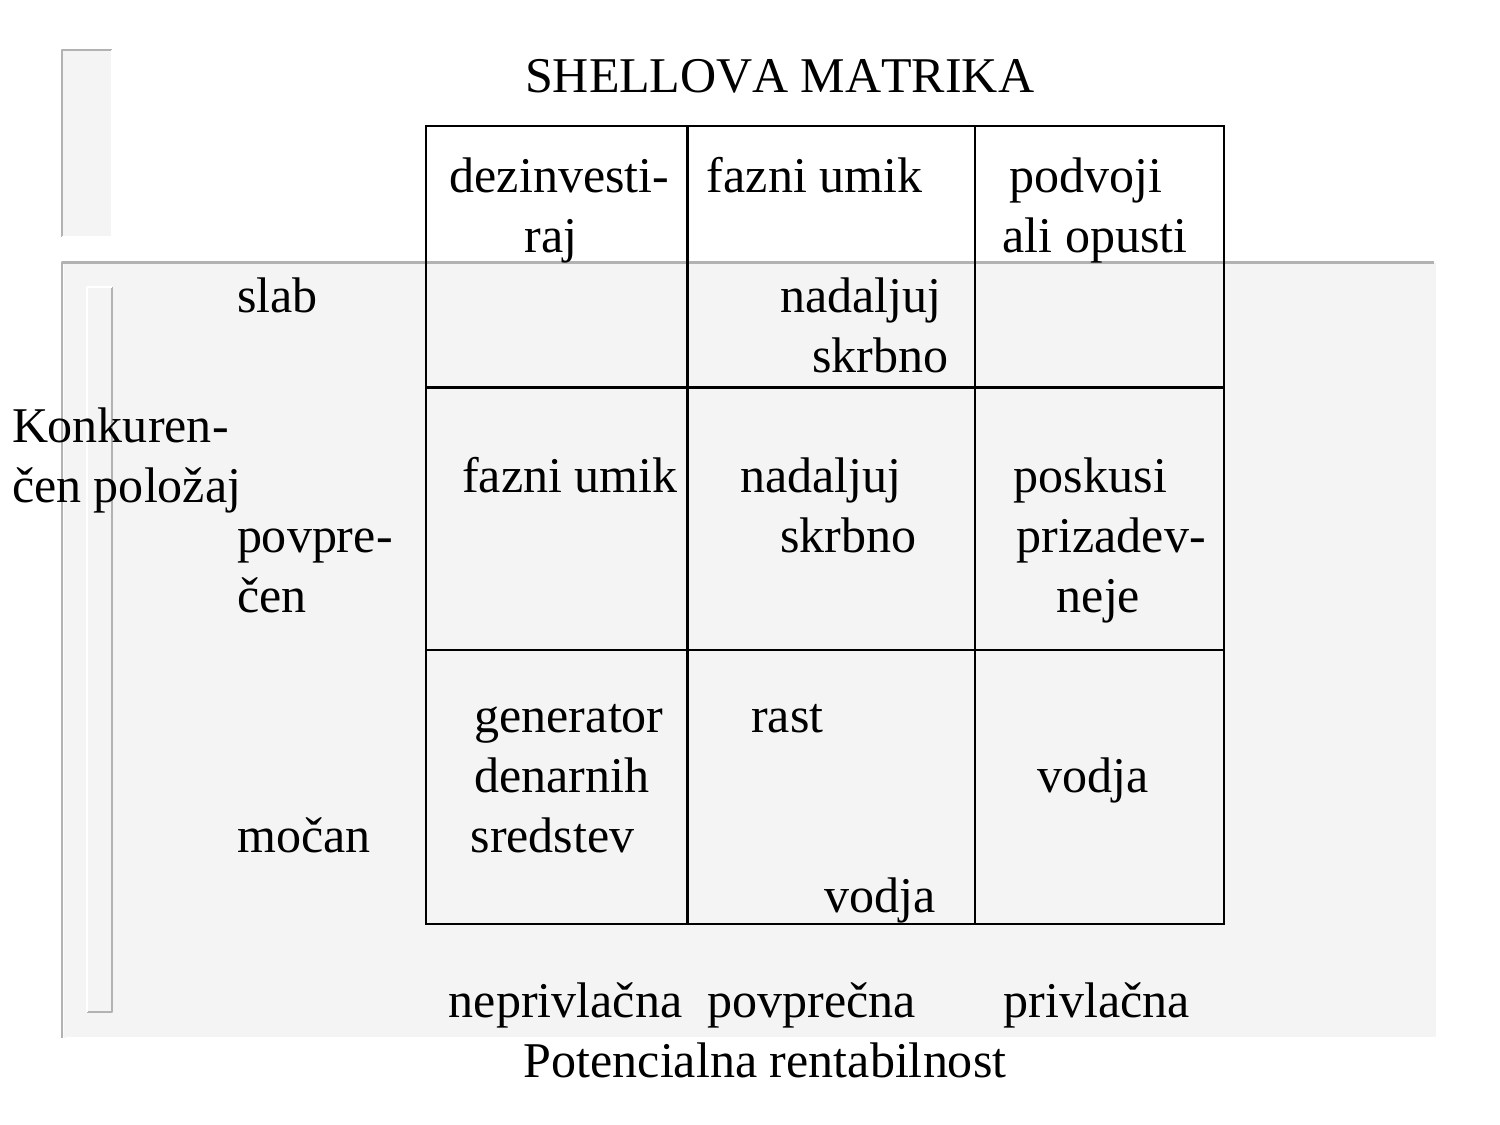

SHELLOVA MATRIKA
 dezinvesti- fazni umik podvoji
 raj ali opusti
slab nadaljuj
 skrbno
 fazni umik nadaljuj poskusi
povpre- skrbno prizadev-
čen neje
 generator rast
 denarnih vodja
močan sredstev
 vodja
Konkuren-
čen položaj
neprivlačna povprečna privlačna
 Potencialna rentabilnost